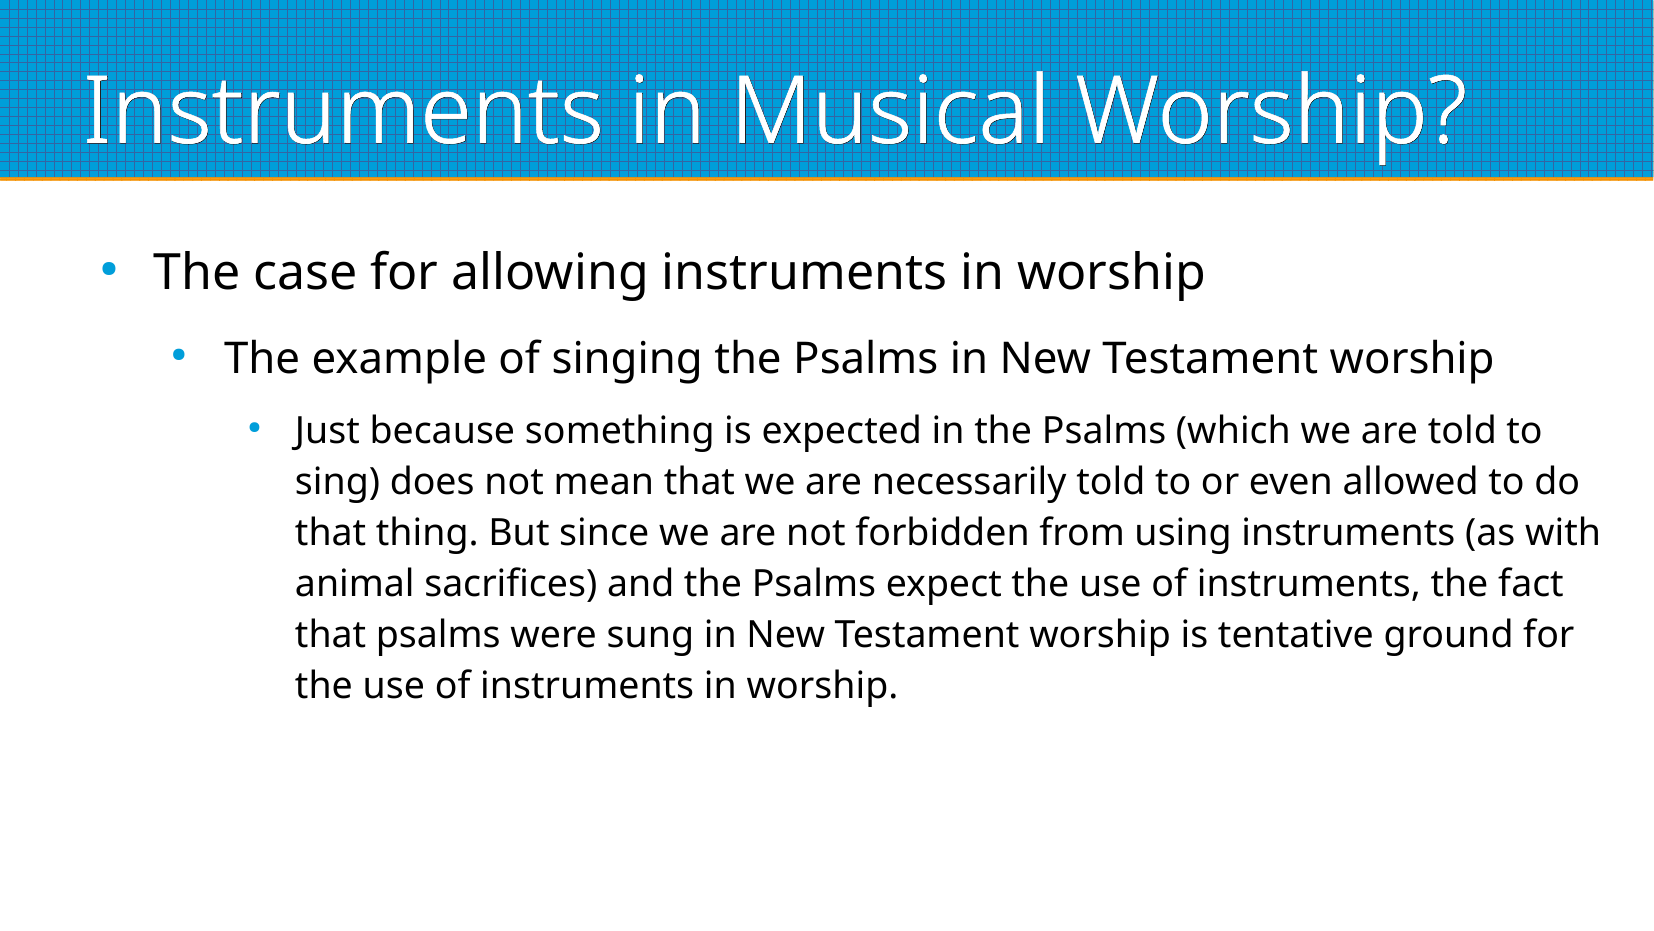

# Instruments in Musical Worship?
The case for allowing instruments in worship
The example of singing the Psalms in New Testament worship
Just because something is expected in the Psalms (which we are told to sing) does not mean that we are necessarily told to or even allowed to do that thing. But since we are not forbidden from using instruments (as with animal sacrifices) and the Psalms expect the use of instruments, the fact that psalms were sung in New Testament worship is tentative ground for the use of instruments in worship.